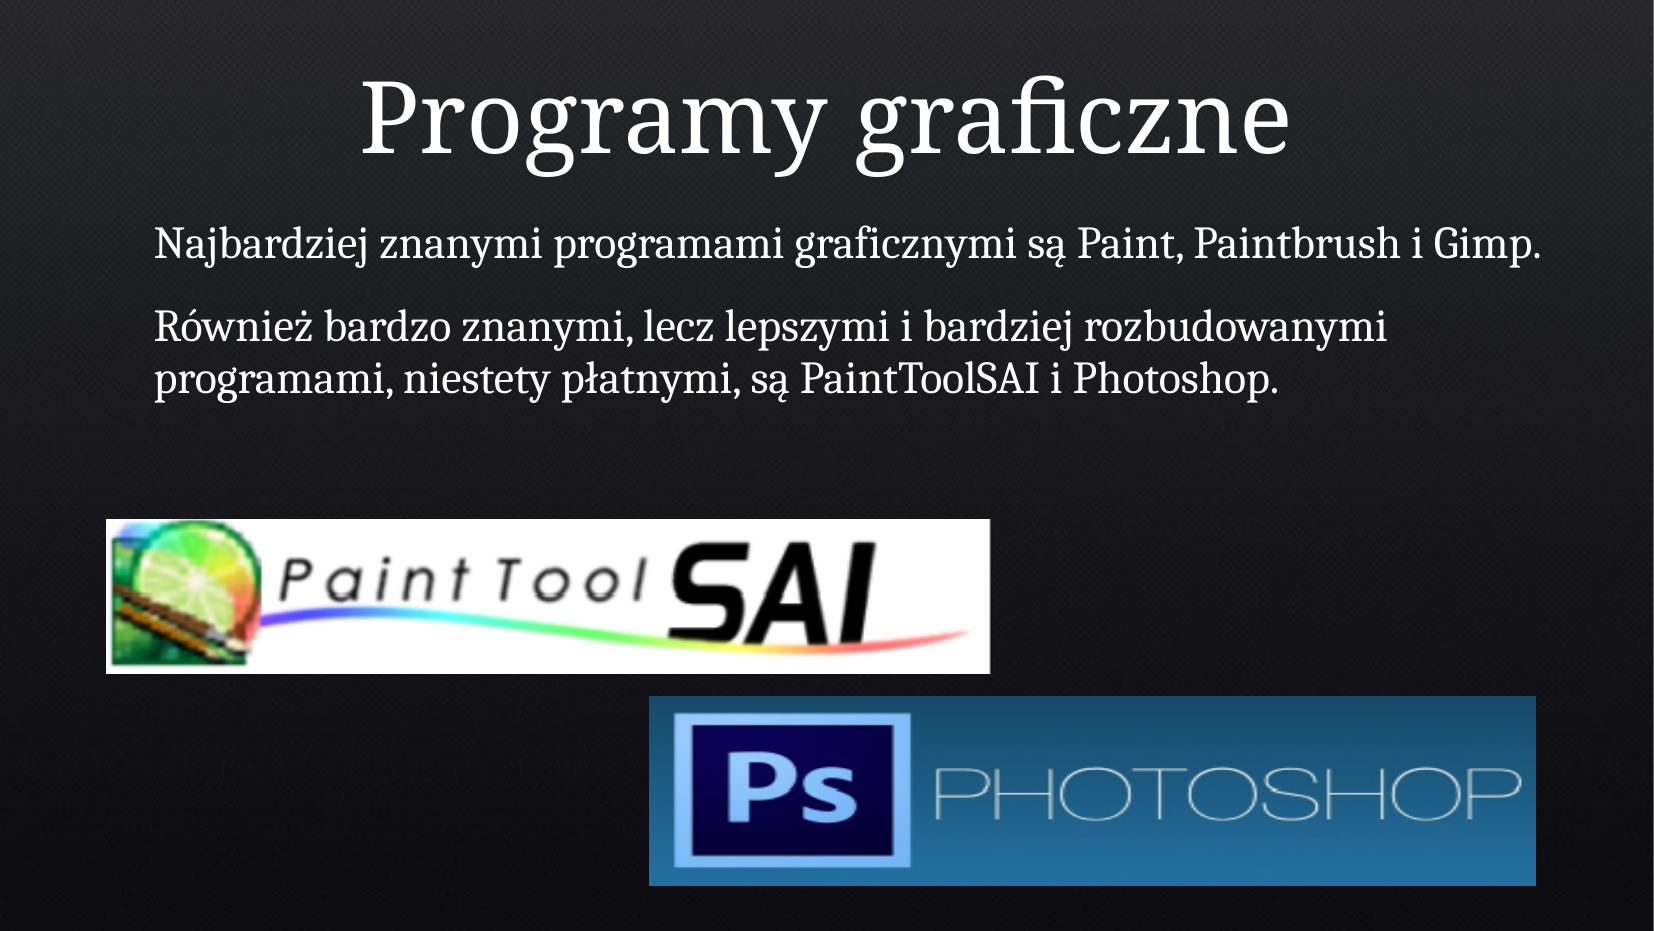

# Programy graficzne
Najbardziej znanymi programami graficznymi są Paint, Paintbrush i Gimp.
Również bardzo znanymi, lecz lepszymi i bardziej rozbudowanymi programami, niestety płatnymi, są PaintToolSAI i Photoshop.